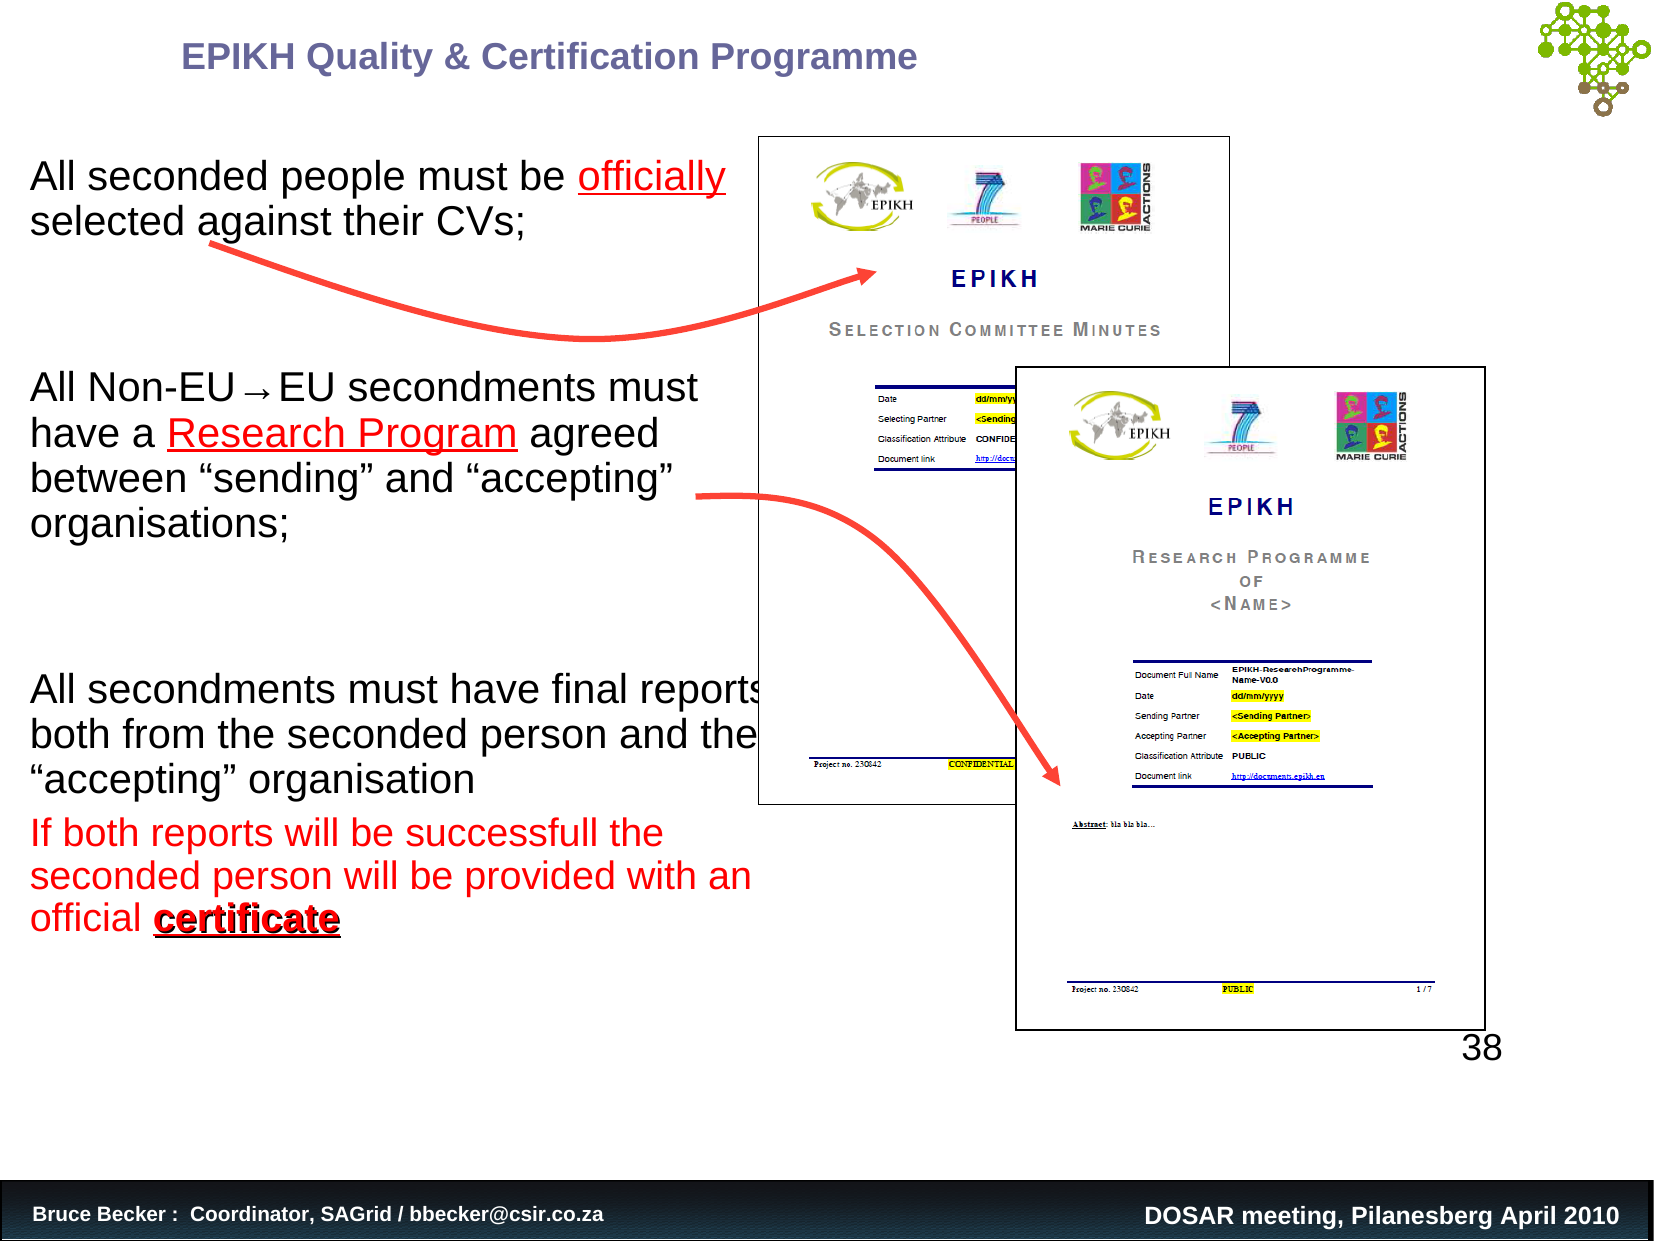

# EPIKH Quality & Certification Programme
All seconded people must be officially selected against their CVs;
All Non-EU→EU secondments must have a Research Program agreed between “sending” and “accepting” organisations;
All secondments must have final reports both from the seconded person and the “accepting” organisation
If both reports will be successfull the seconded person will be provided with an official certificate
38